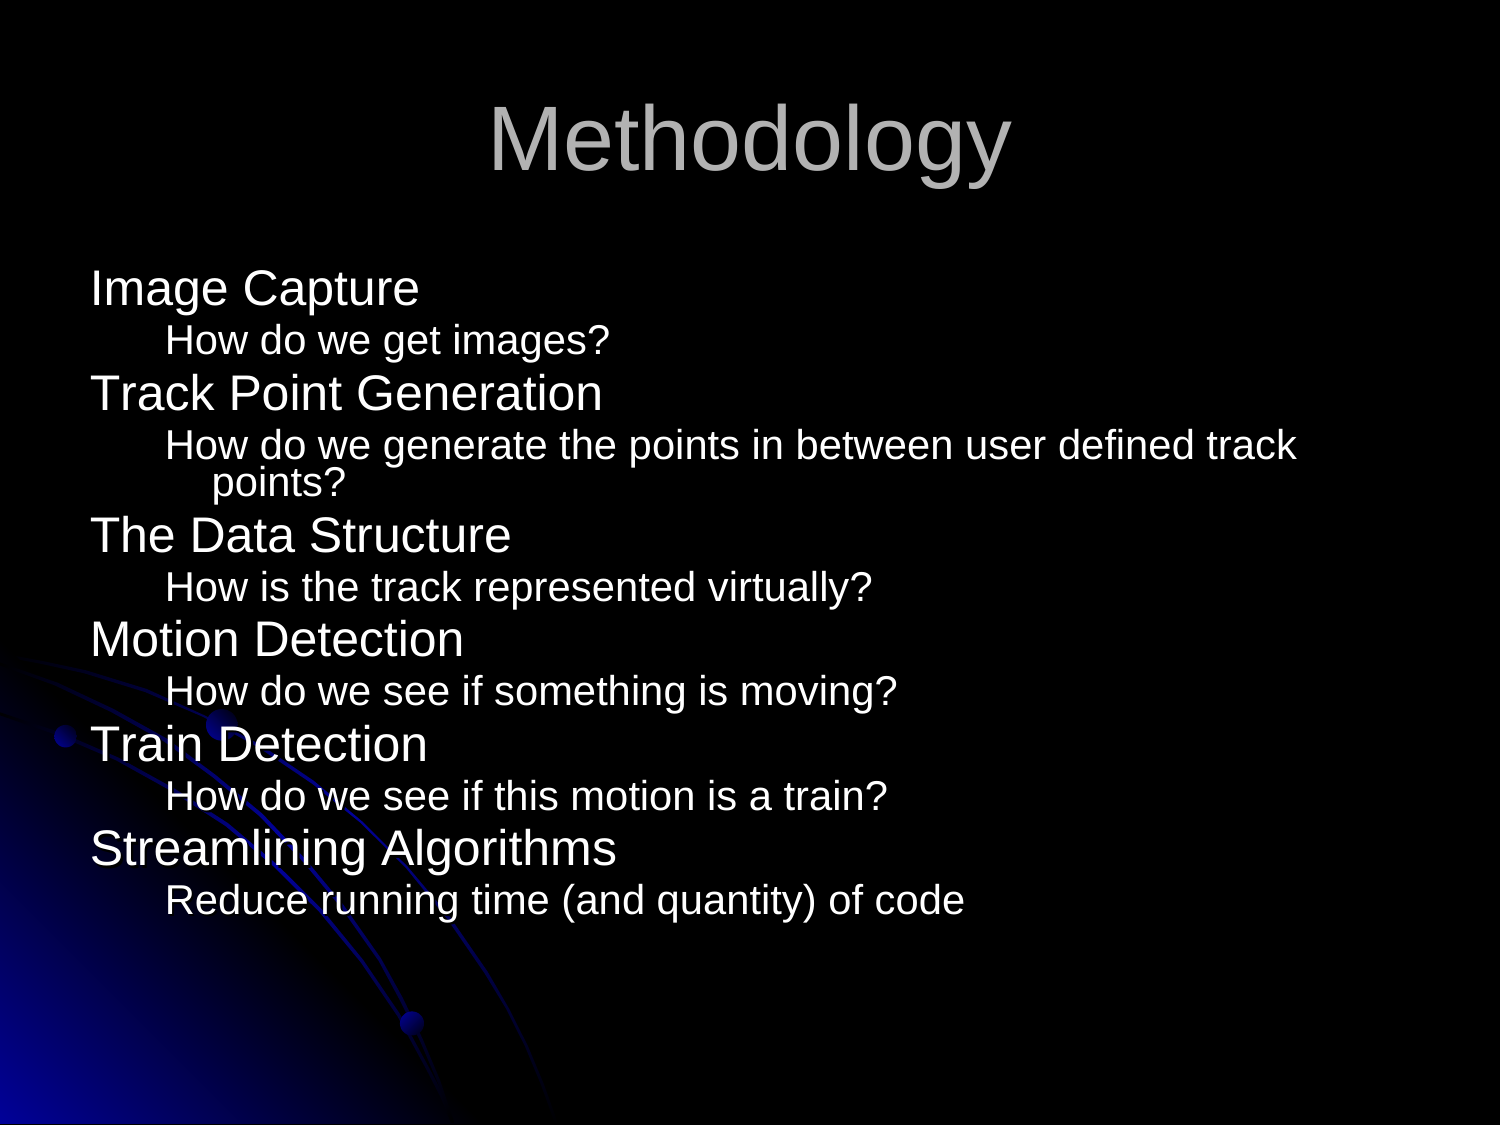

# Methodology
Image Capture
How do we get images?
Track Point Generation
How do we generate the points in between user defined track points?
The Data Structure
How is the track represented virtually?
Motion Detection
How do we see if something is moving?
Train Detection
How do we see if this motion is a train?
Streamlining Algorithms
Reduce running time (and quantity) of code